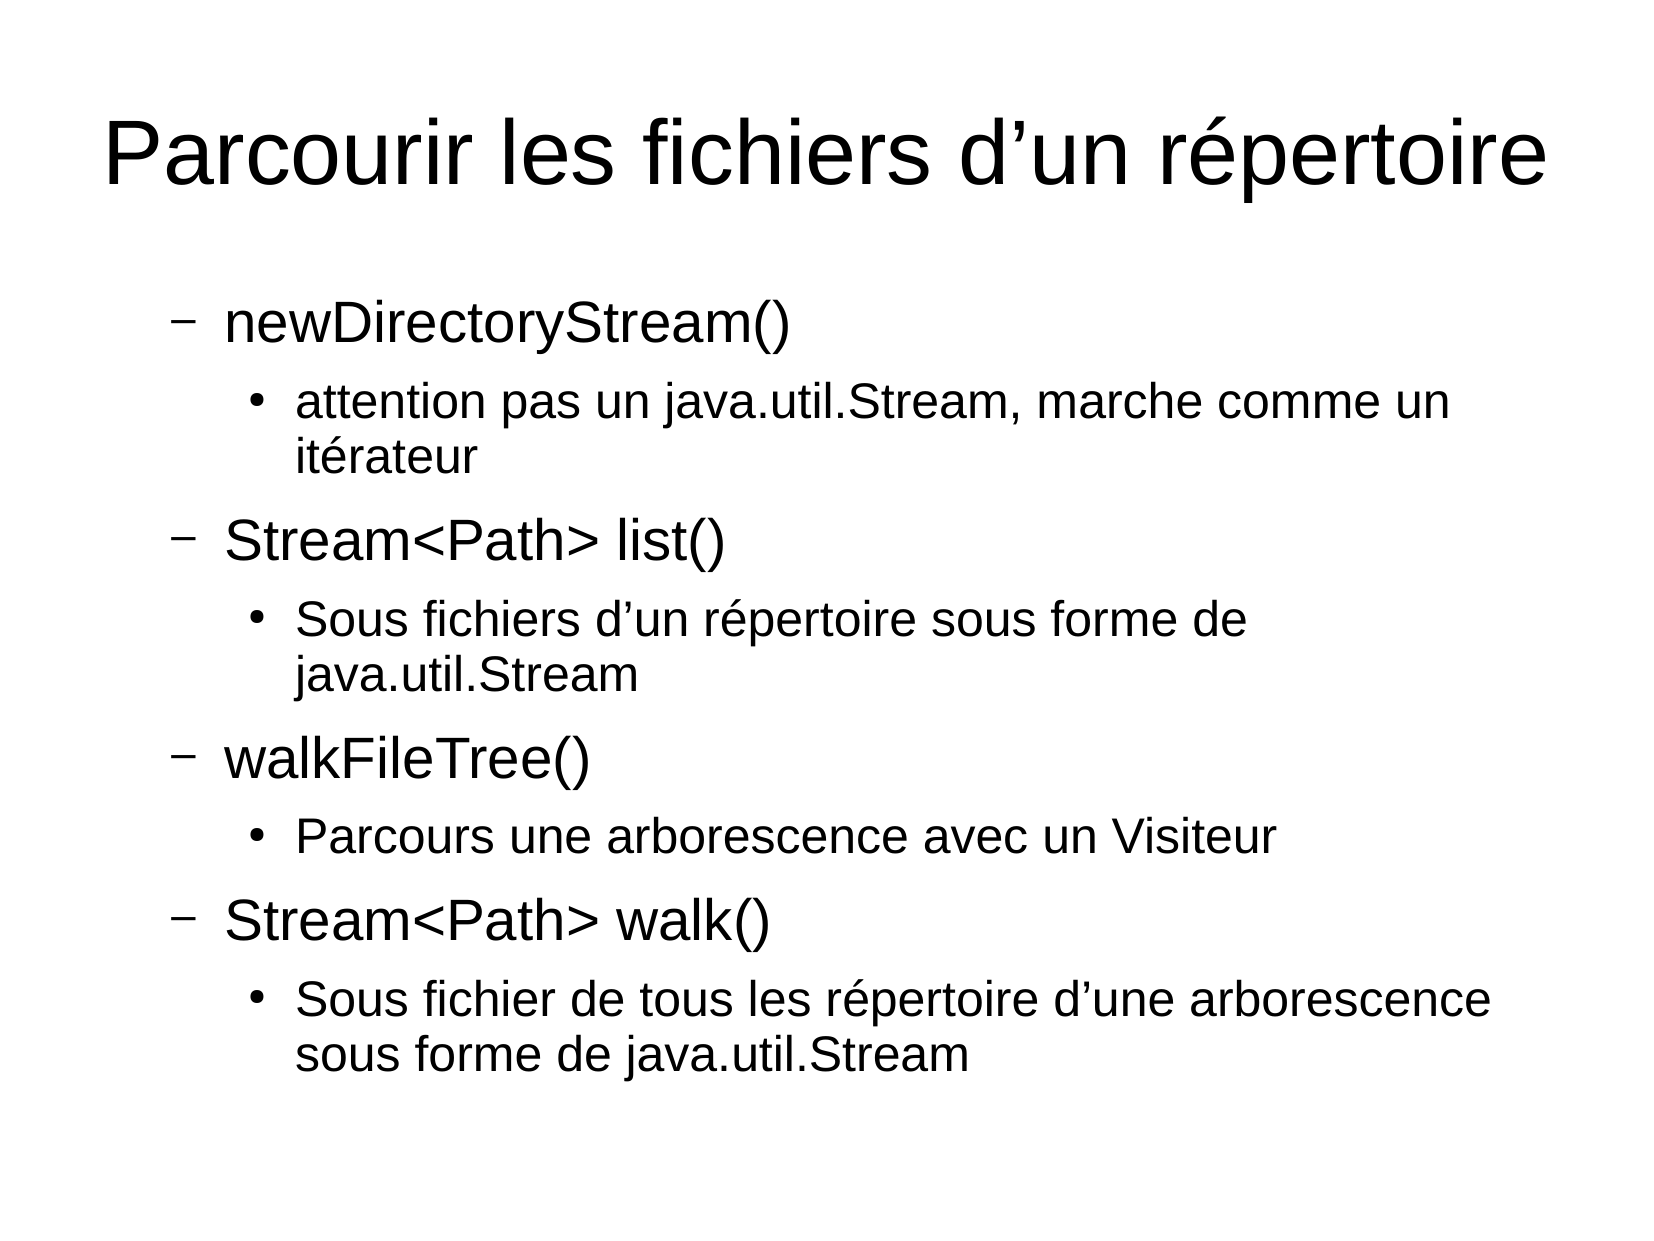

# Parcourir les fichiers d’un répertoire
newDirectoryStream()
attention pas un java.util.Stream, marche comme un itérateur
Stream<Path> list()
Sous fichiers d’un répertoire sous forme de java.util.Stream
walkFileTree()
Parcours une arborescence avec un Visiteur
Stream<Path> walk()
Sous fichier de tous les répertoire d’une arborescence sous forme de java.util.Stream